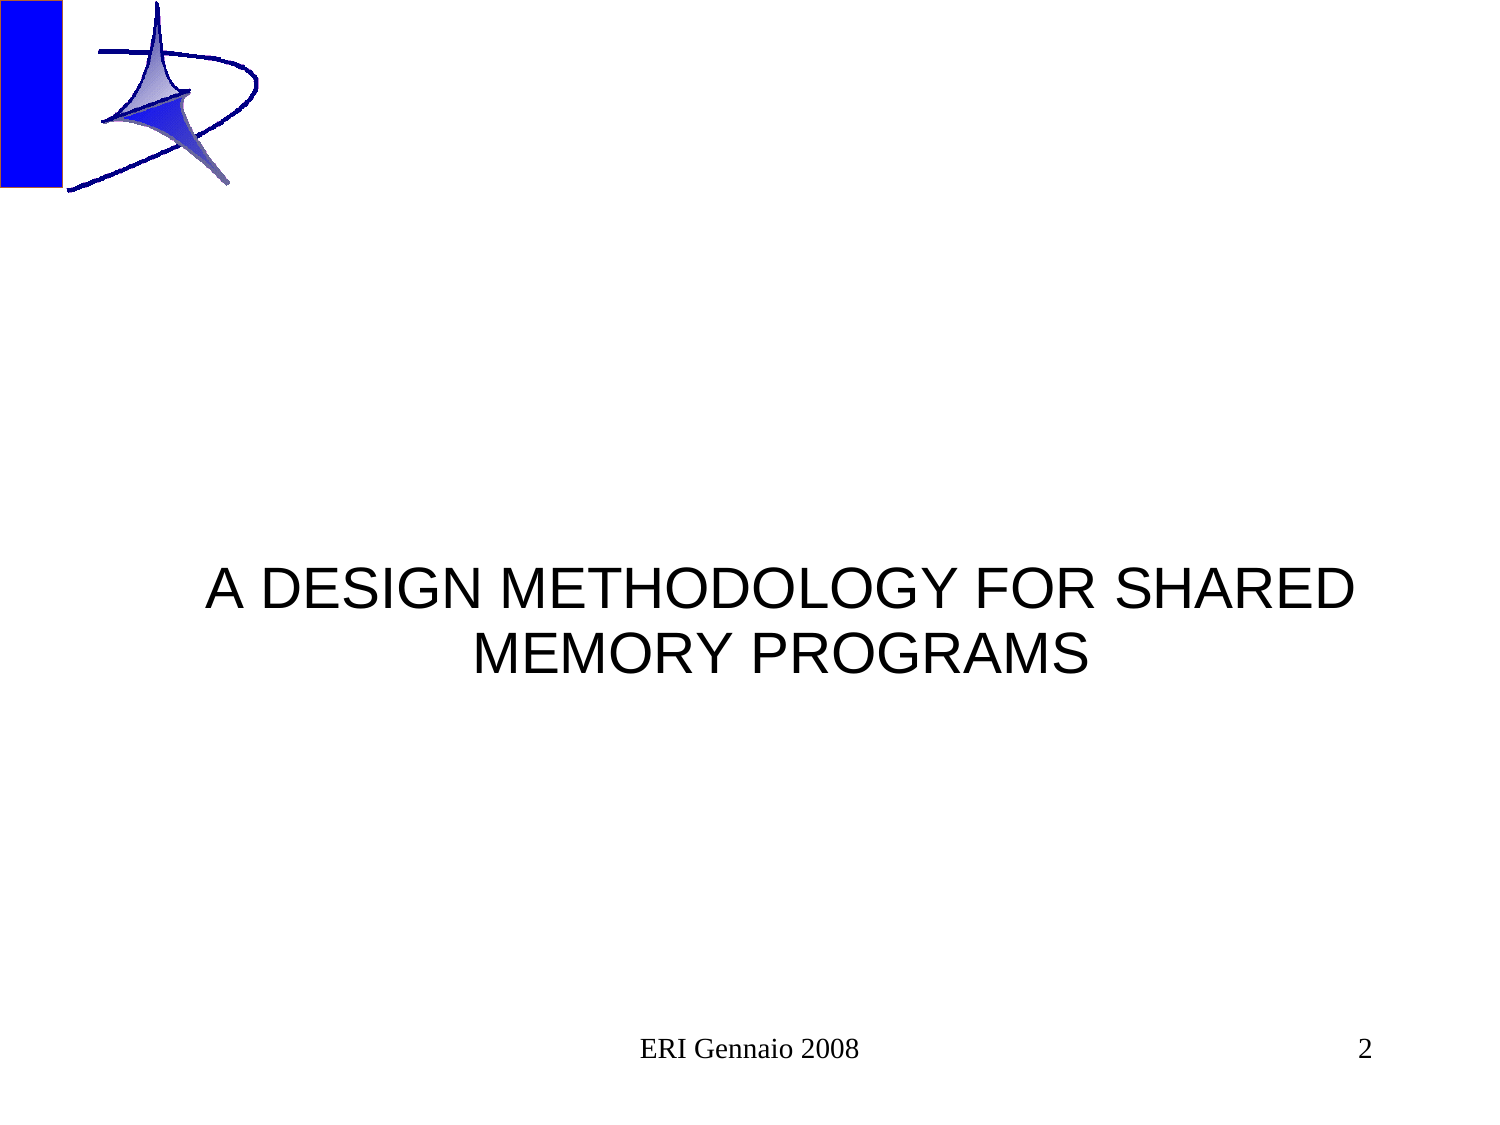

#
A DESIGN METHODOLOGY FOR SHARED MEMORY PROGRAMS
ERI Gennaio 2008
2